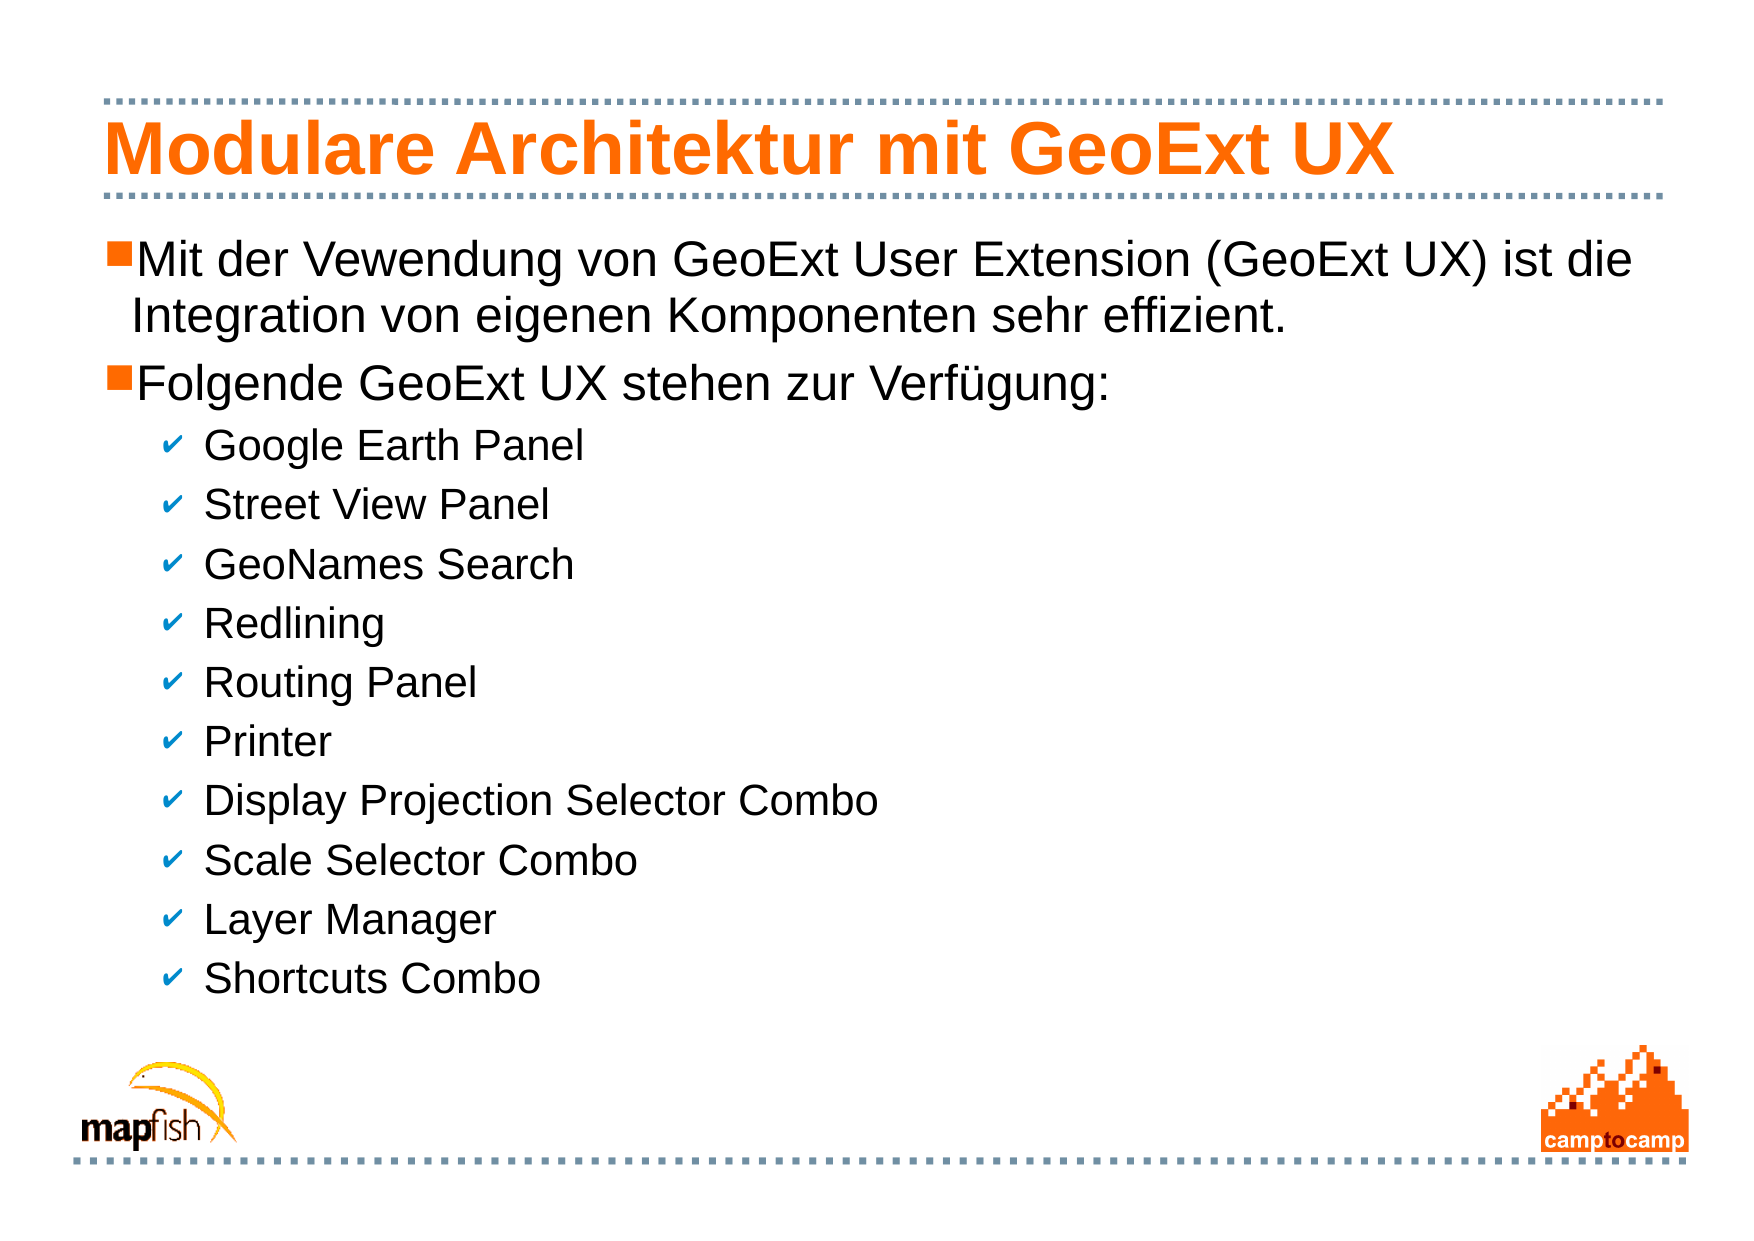

# Modulare Architektur mit GeoExt UX
Mit der Vewendung von GeoExt User Extension (GeoExt UX) ist die Integration von eigenen Komponenten sehr effizient.
Folgende GeoExt UX stehen zur Verfügung:
Google Earth Panel
Street View Panel
GeoNames Search
Redlining
Routing Panel
Printer
Display Projection Selector Combo
Scale Selector Combo
Layer Manager
Shortcuts Combo